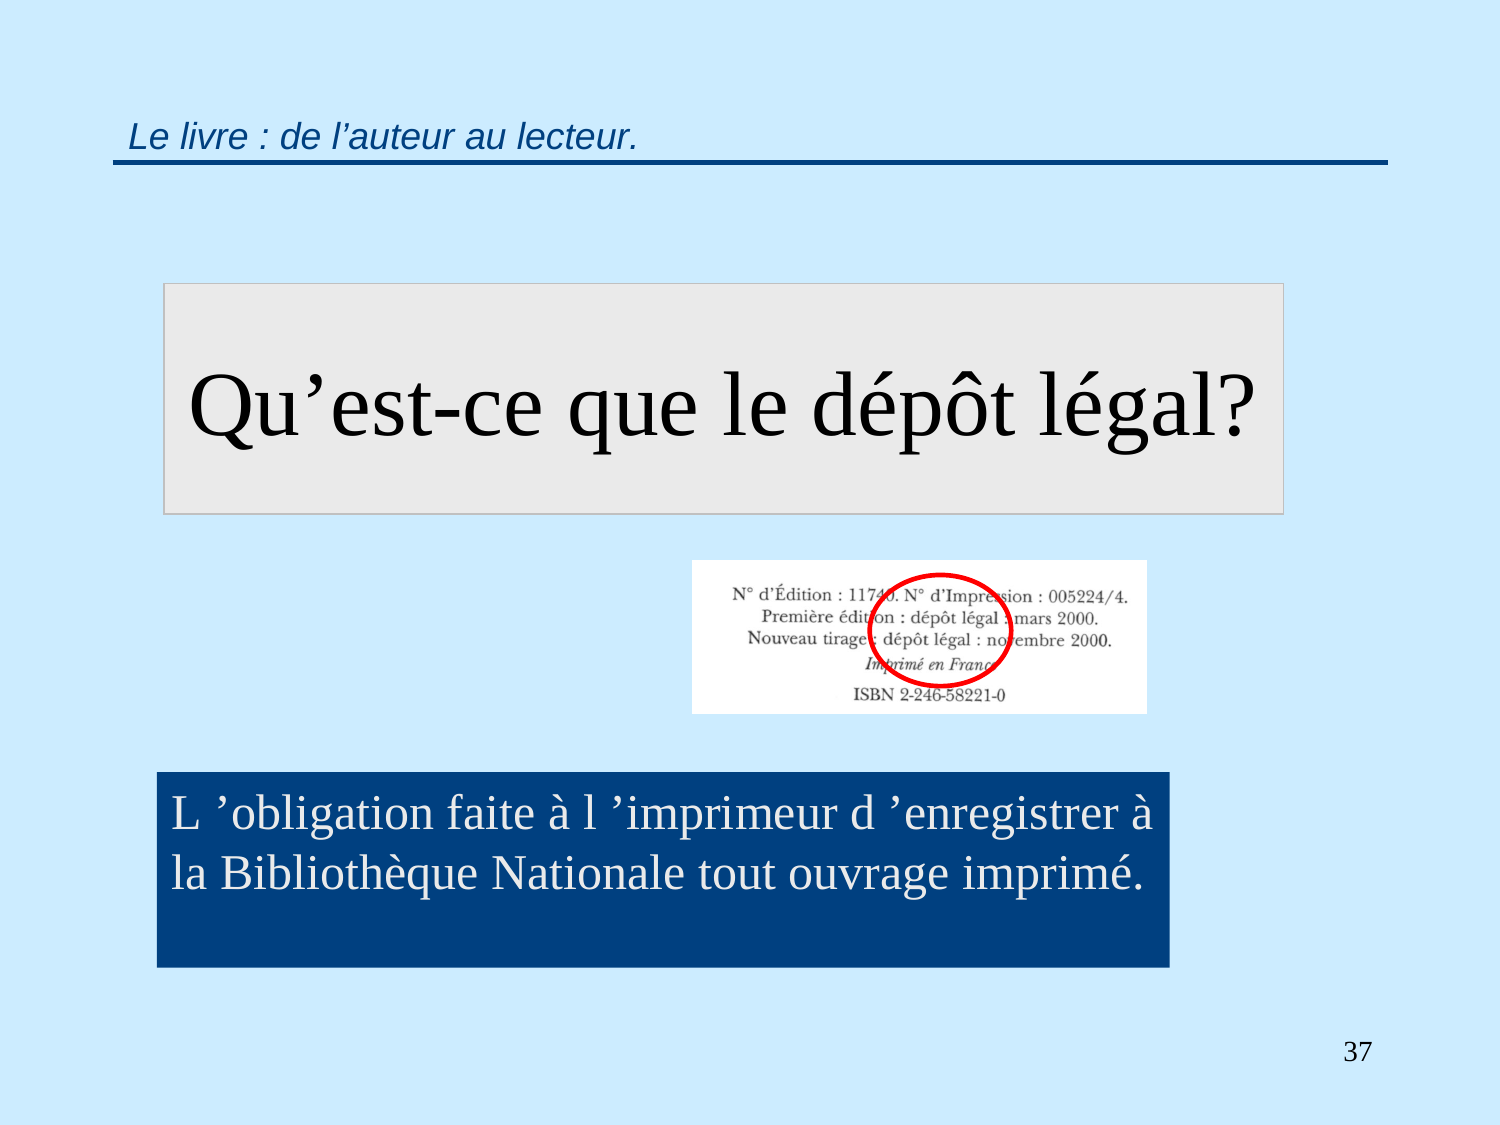

Le livre : de l’auteur au lecteur.
# Qu’est-ce que le dépôt légal?
L ’obligation faite à l ’imprimeur d ’enregistrer à la Bibliothèque Nationale tout ouvrage imprimé.
37